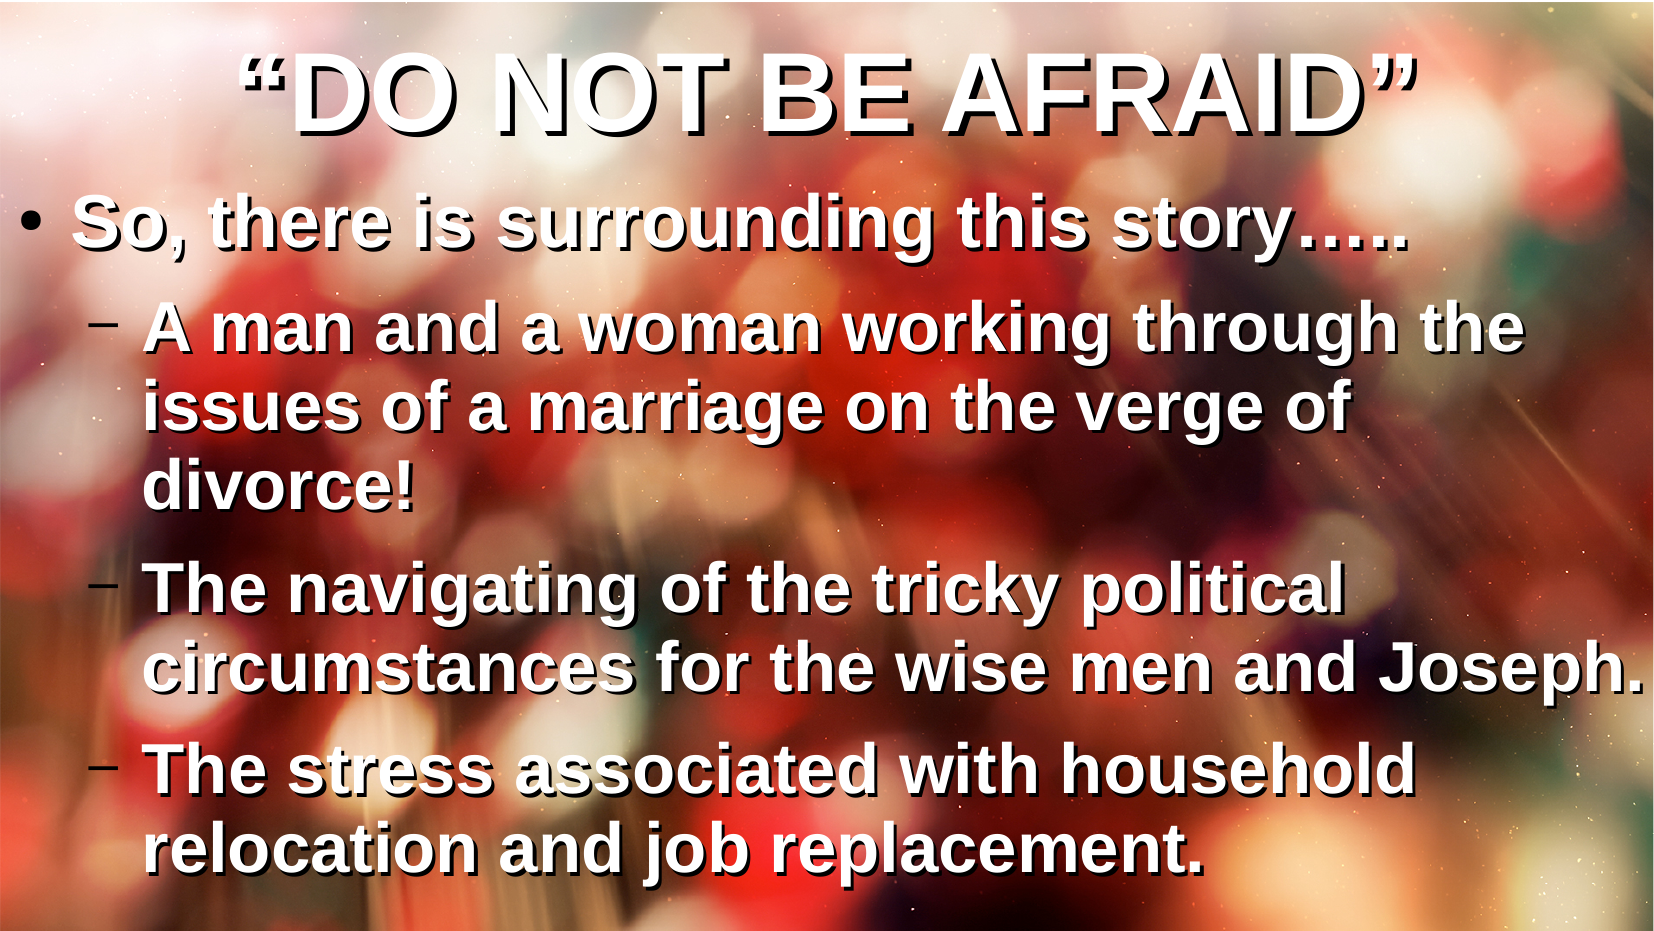

# “DO NOT BE AFRAID”
So, there is surrounding this story…..
A man and a woman working through the issues of a marriage on the verge of divorce!
The navigating of the tricky political circumstances for the wise men and Joseph.
The stress associated with household relocation and job replacement.